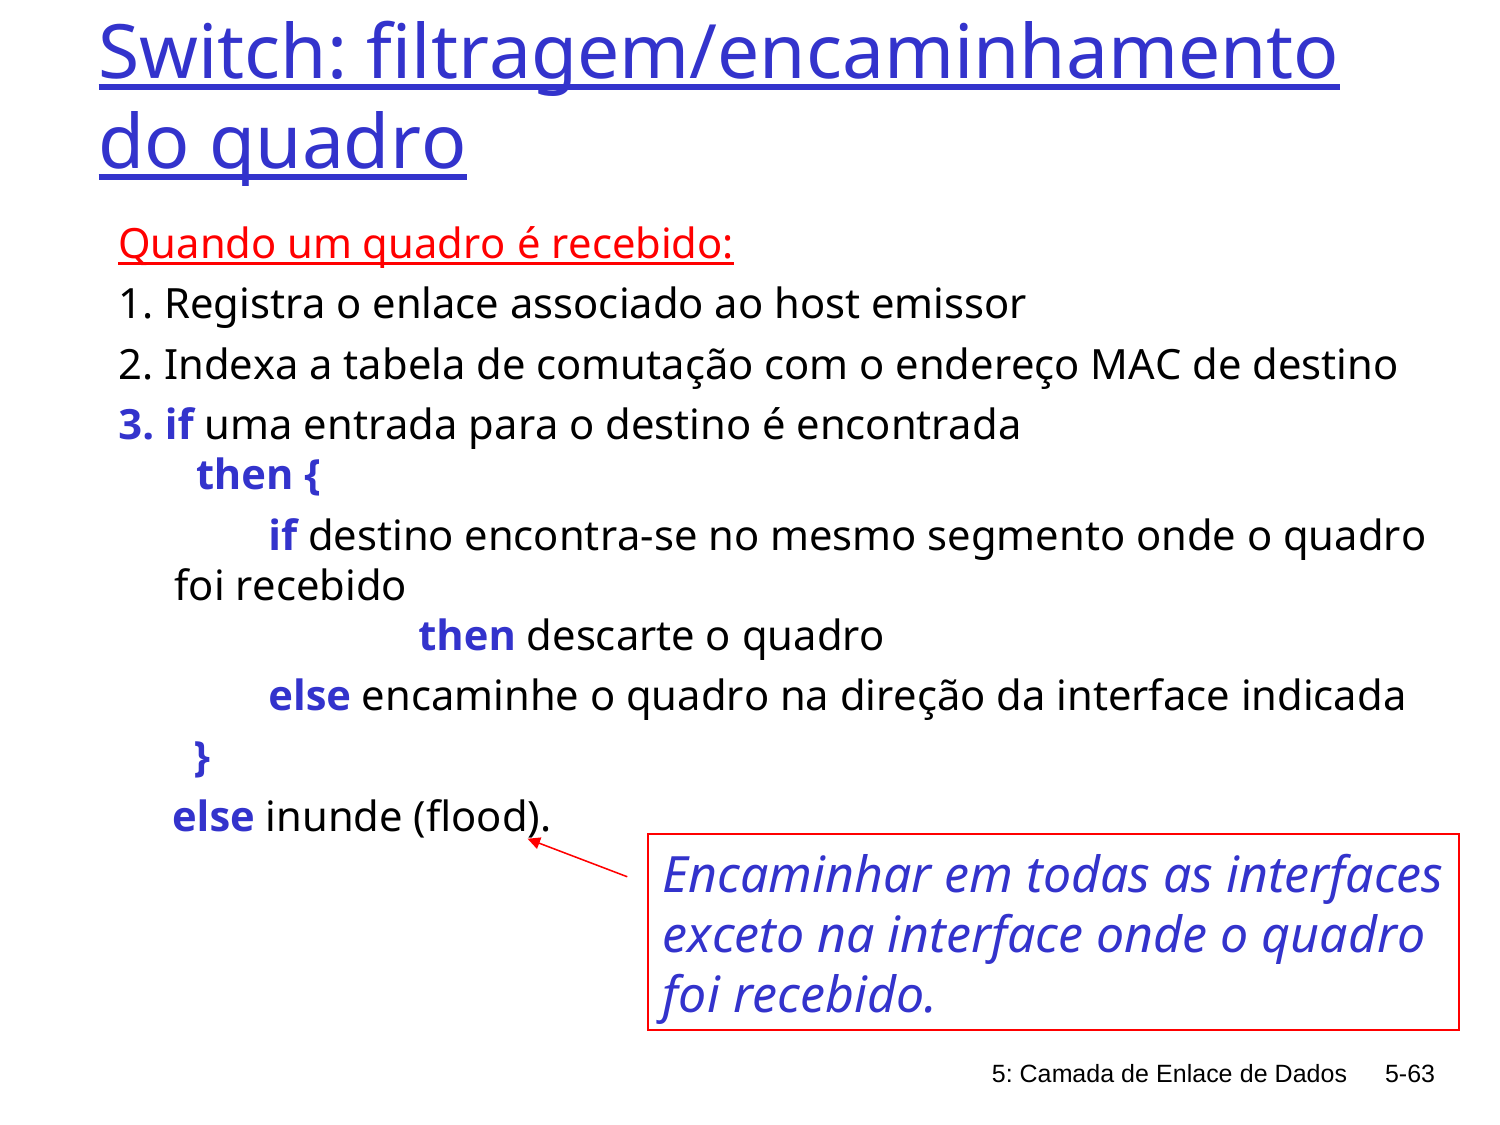

# Switch: filtragem/encaminhamento do quadro
Quando um quadro é recebido:
1. Registra o enlace associado ao host emissor
2. Indexa a tabela de comutação com o endereço MAC de destino
3. if uma entrada para o destino é encontrada
 then {
 	if destino encontra-se no mesmo segmento onde o quadro foi recebido
 		then descarte o quadro
 	else encaminhe o quadro na direção da interface indicada
 }
 else inunde (flood).
Encaminhar em todas as interfaces
exceto na interface onde o quadro
foi recebido.
5: Camada de Enlace de Dados